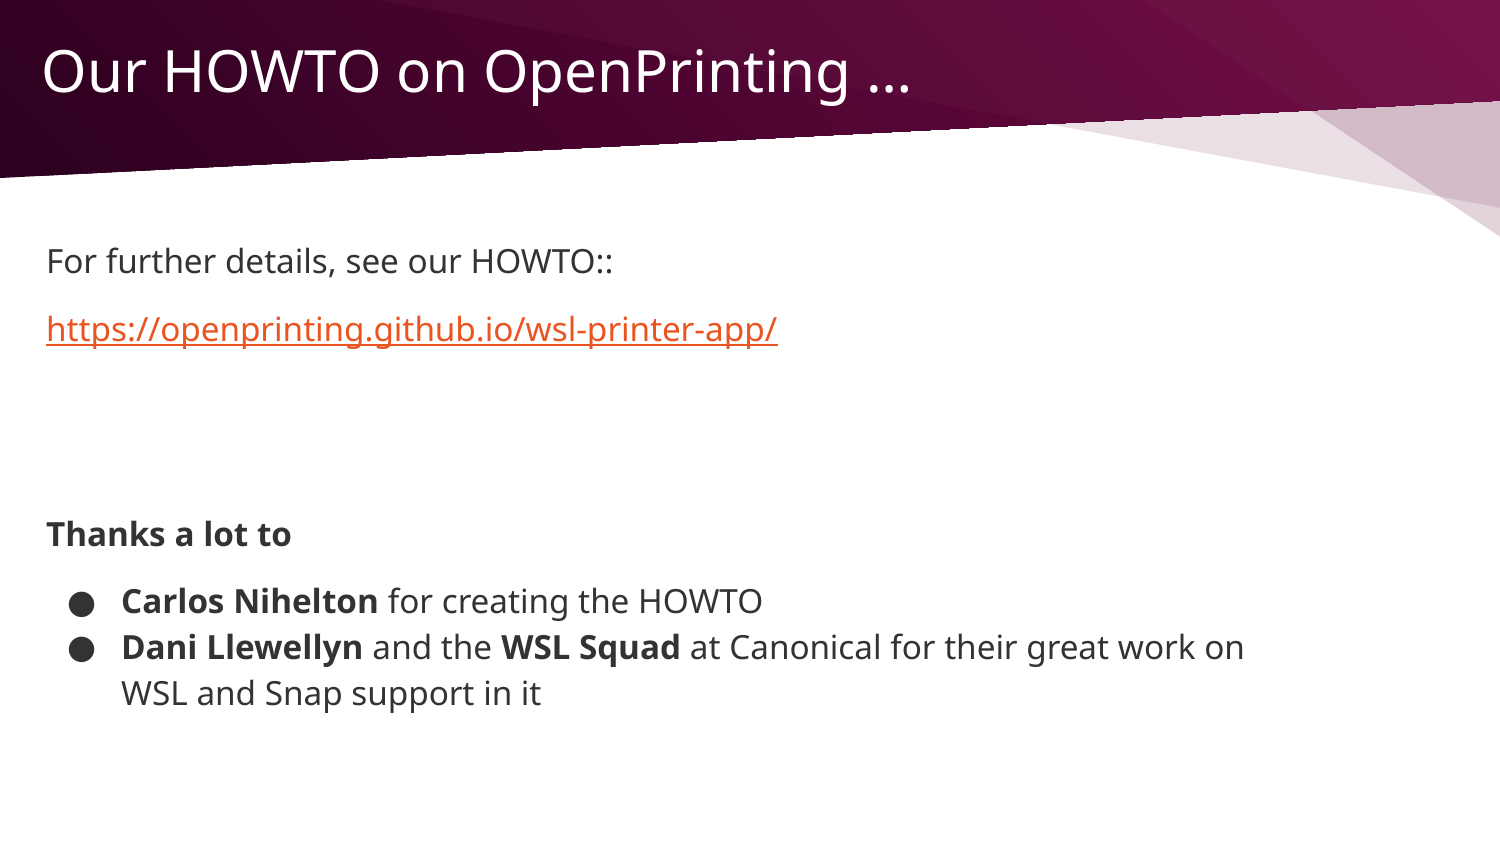

Our HOWTO on OpenPrinting …
# For further details, see our HOWTO::
https://openprinting.github.io/wsl-printer-app/
Thanks a lot to
Carlos Nihelton for creating the HOWTO
Dani Llewellyn and the WSL Squad at Canonical for their great work on WSL and Snap support in it